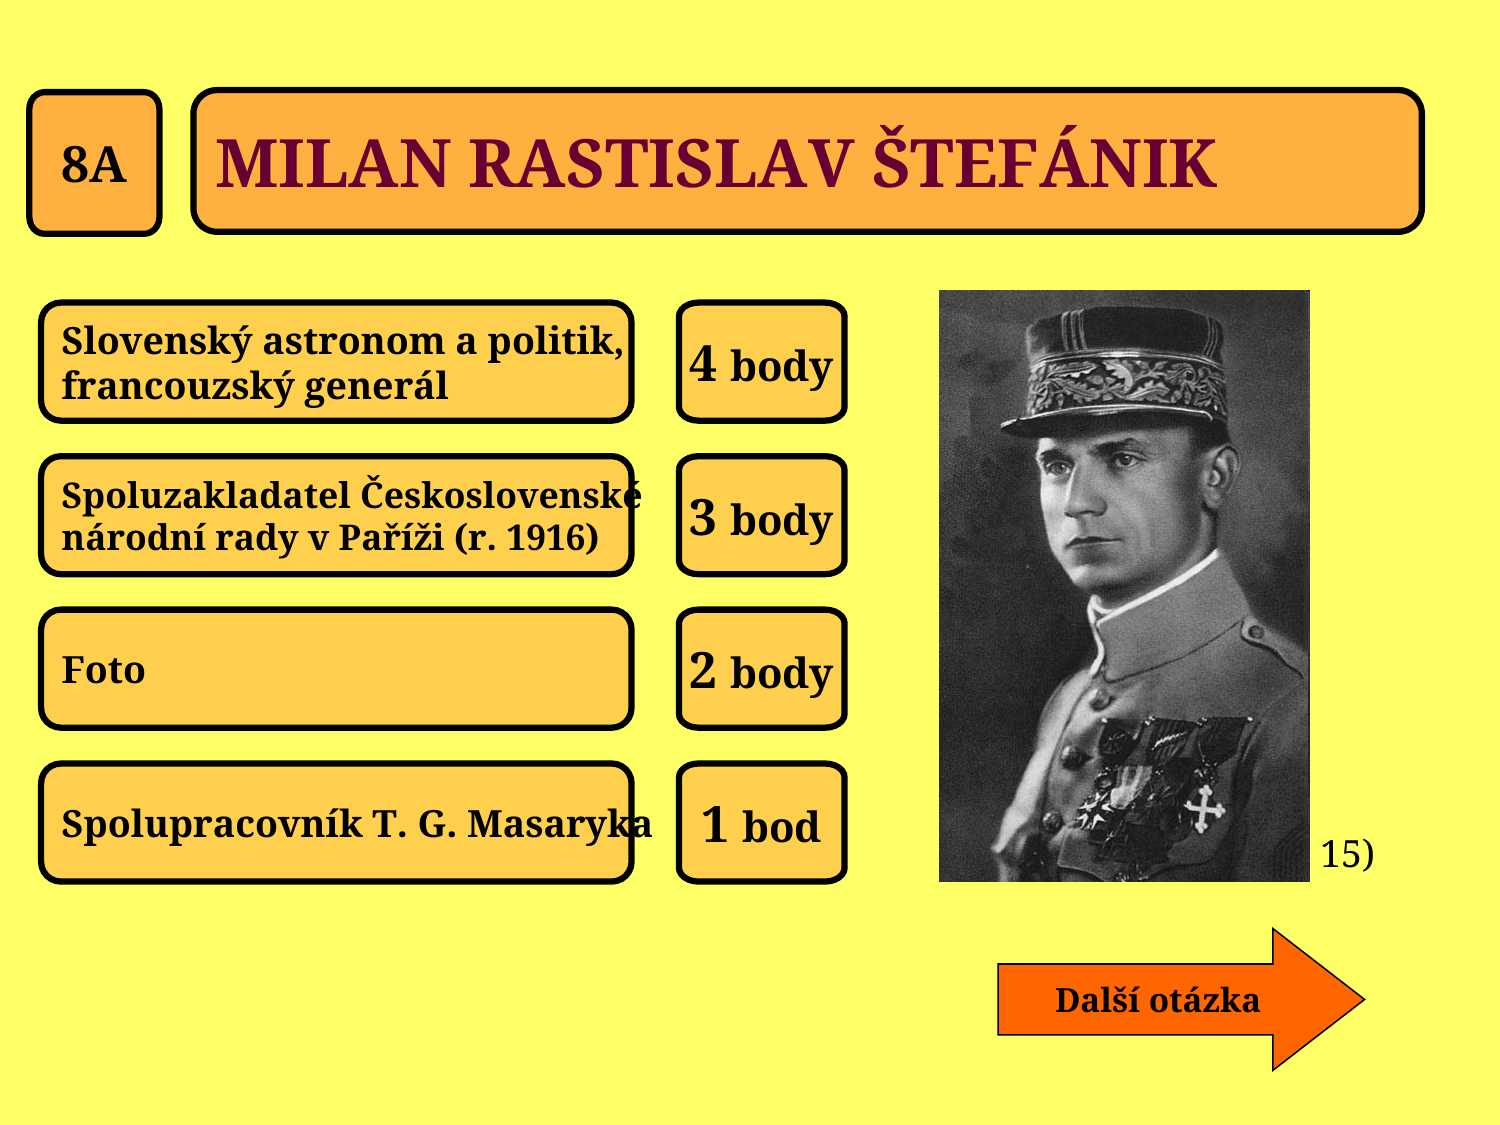

MILAN RASTISLAV ŠTEFÁNIK
8A
Slovenský astronom a politik,
francouzský generál
4 body
Spoluzakladatel Československé
národní rady v Paříži (r. 1916)
3 body
Foto
2 body
Spolupracovník T. G. Masaryka
1 bod
15)
Další otázka